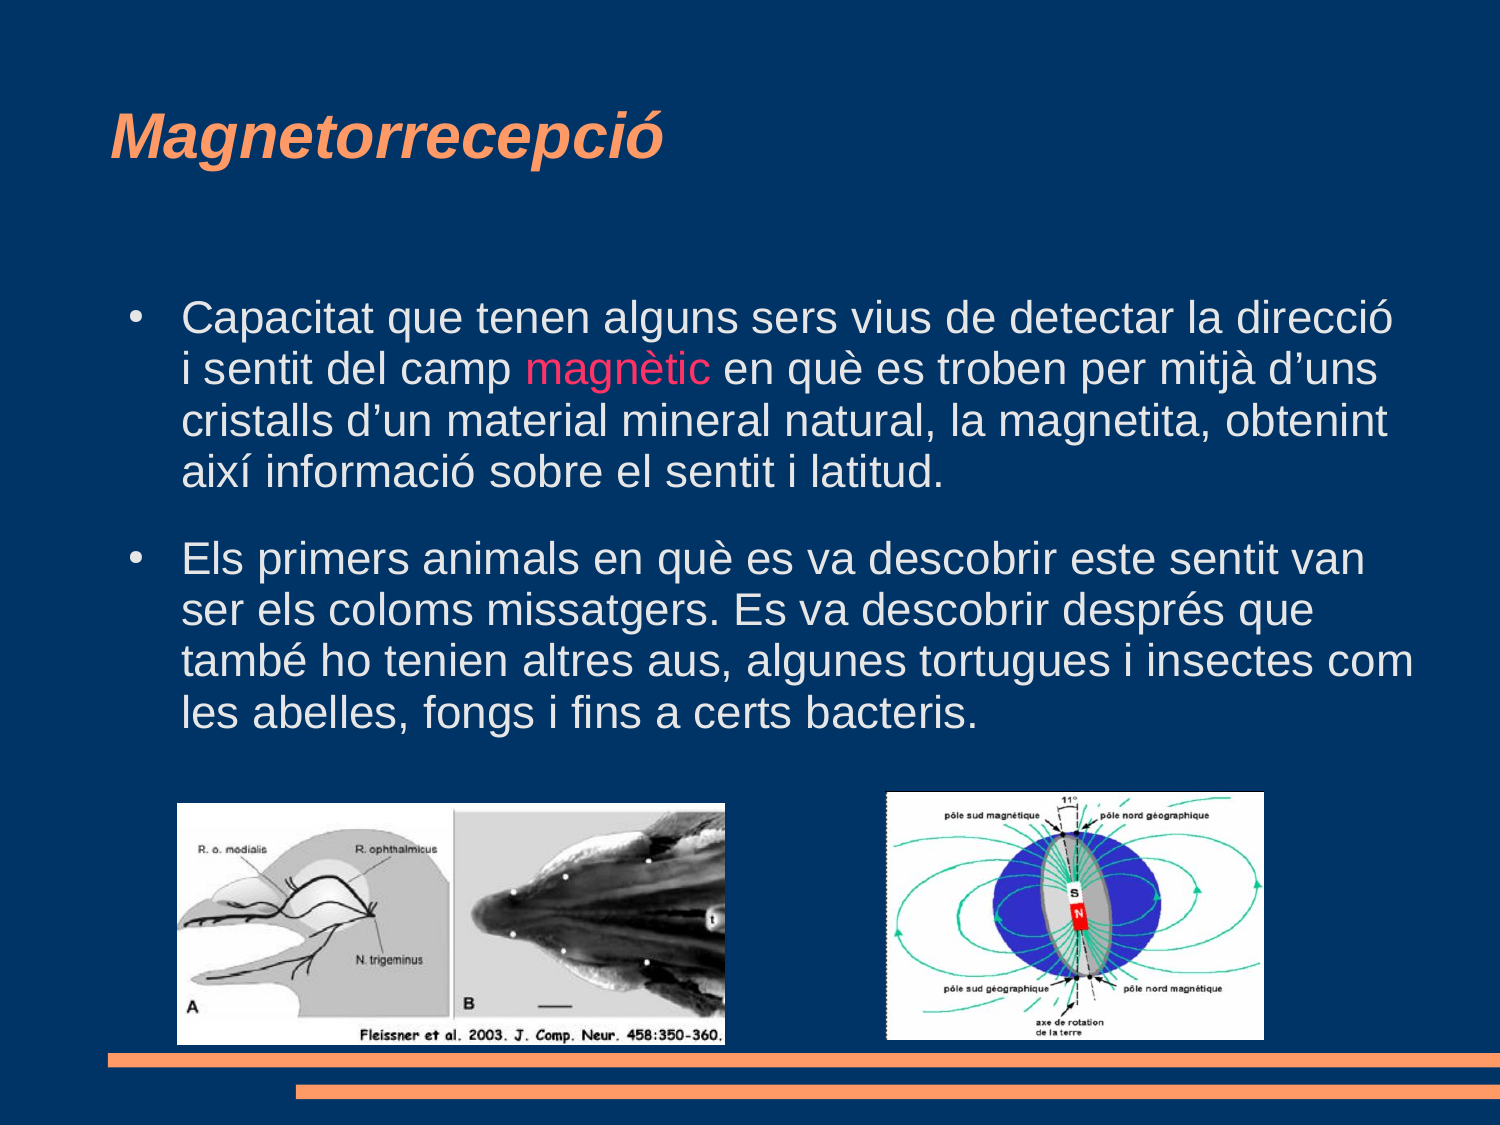

# Magnetorrecepció
Capacitat que tenen alguns sers vius de detectar la direcció i sentit del camp magnètic en què es troben per mitjà d’uns cristalls d’un material mineral natural, la magnetita, obtenint així informació sobre el sentit i latitud.
Els primers animals en què es va descobrir este sentit van ser els coloms missatgers. Es va descobrir després que també ho tenien altres aus, algunes tortugues i insectes com les abelles, fongs i fins a certs bacteris.